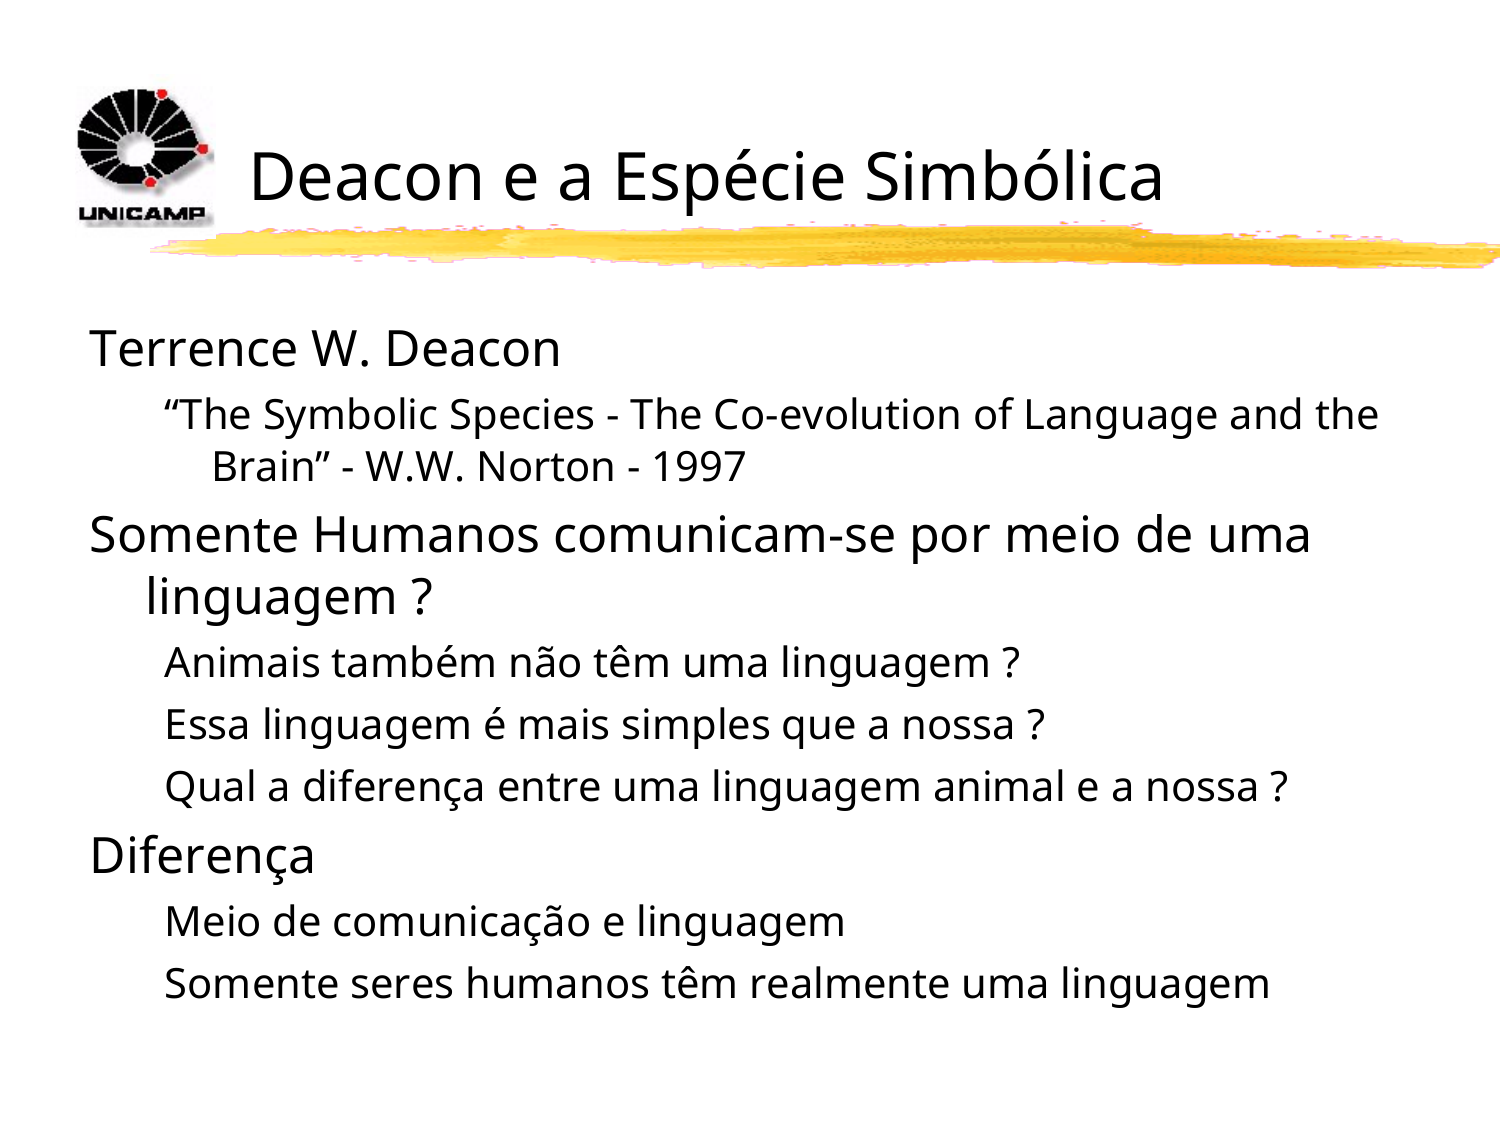

# Deacon e a Espécie Simbólica
Terrence W. Deacon
“The Symbolic Species - The Co-evolution of Language and the Brain” - W.W. Norton - 1997
Somente Humanos comunicam-se por meio de uma linguagem ?
Animais também não têm uma linguagem ?
Essa linguagem é mais simples que a nossa ?
Qual a diferença entre uma linguagem animal e a nossa ?
Diferença
Meio de comunicação e linguagem
Somente seres humanos têm realmente uma linguagem